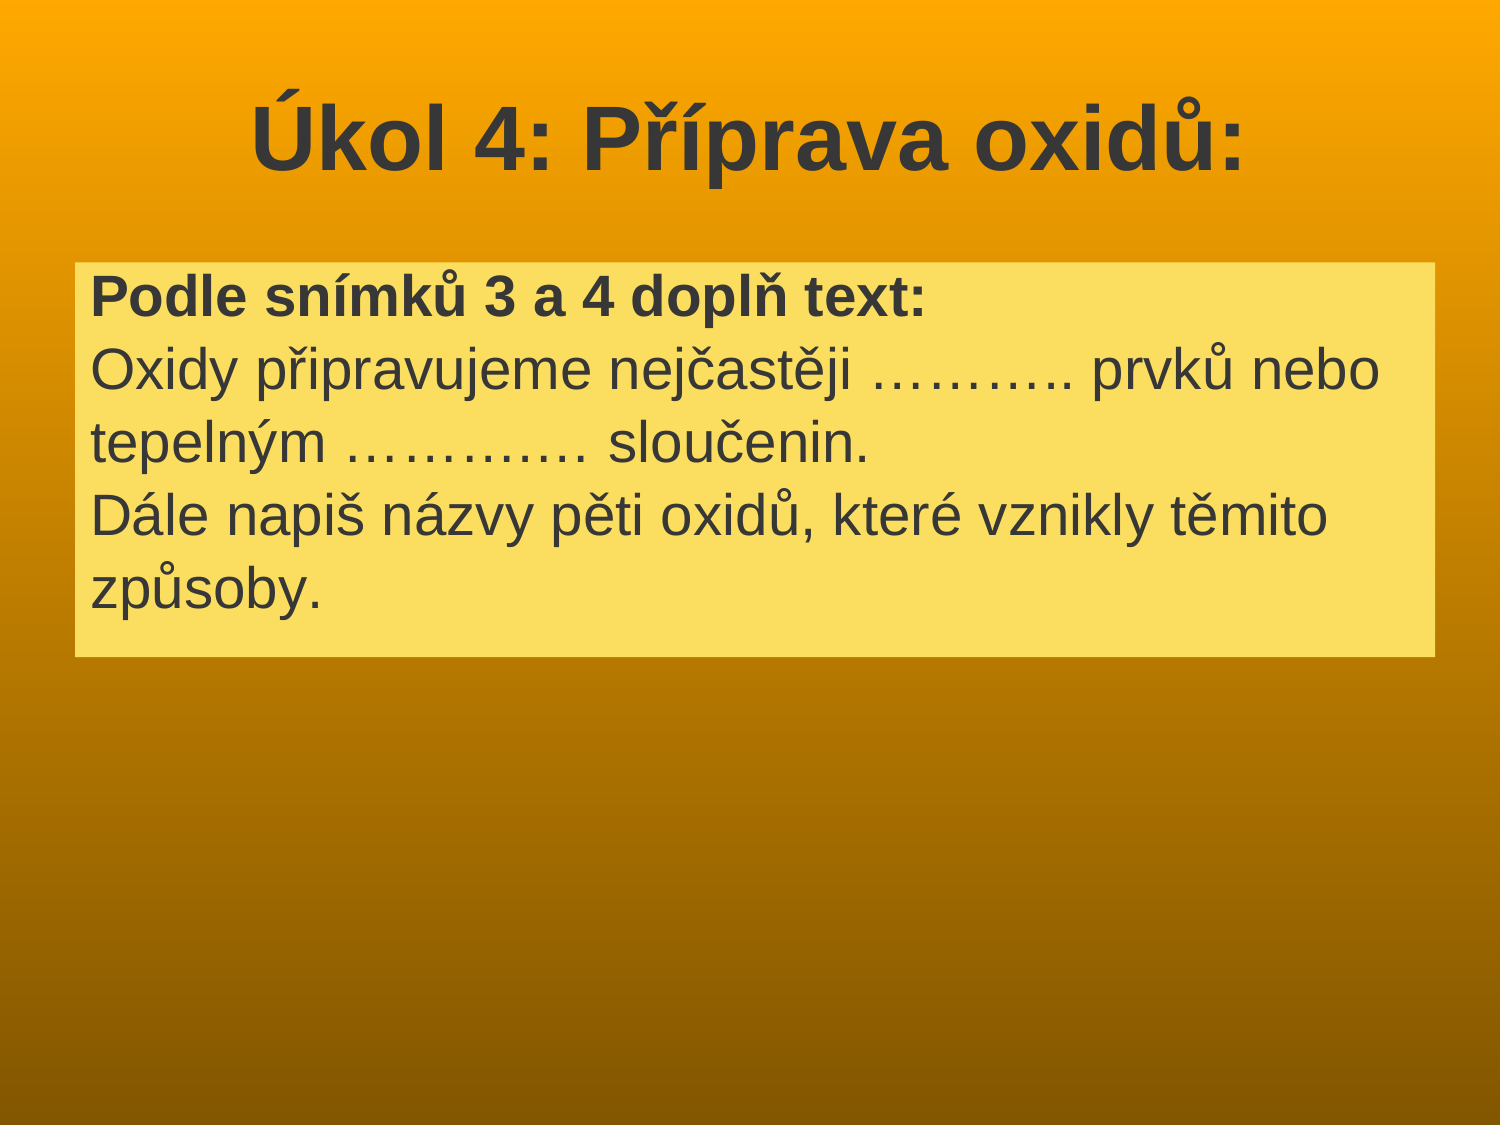

# Úkol 4: Příprava oxidů:
Podle snímků 3 a 4 doplň text:
Oxidy připravujeme nejčastěji ……….. prvků nebo
tepelným ……….… sloučenin.
Dále napiš názvy pěti oxidů, které vznikly těmito
způsoby.